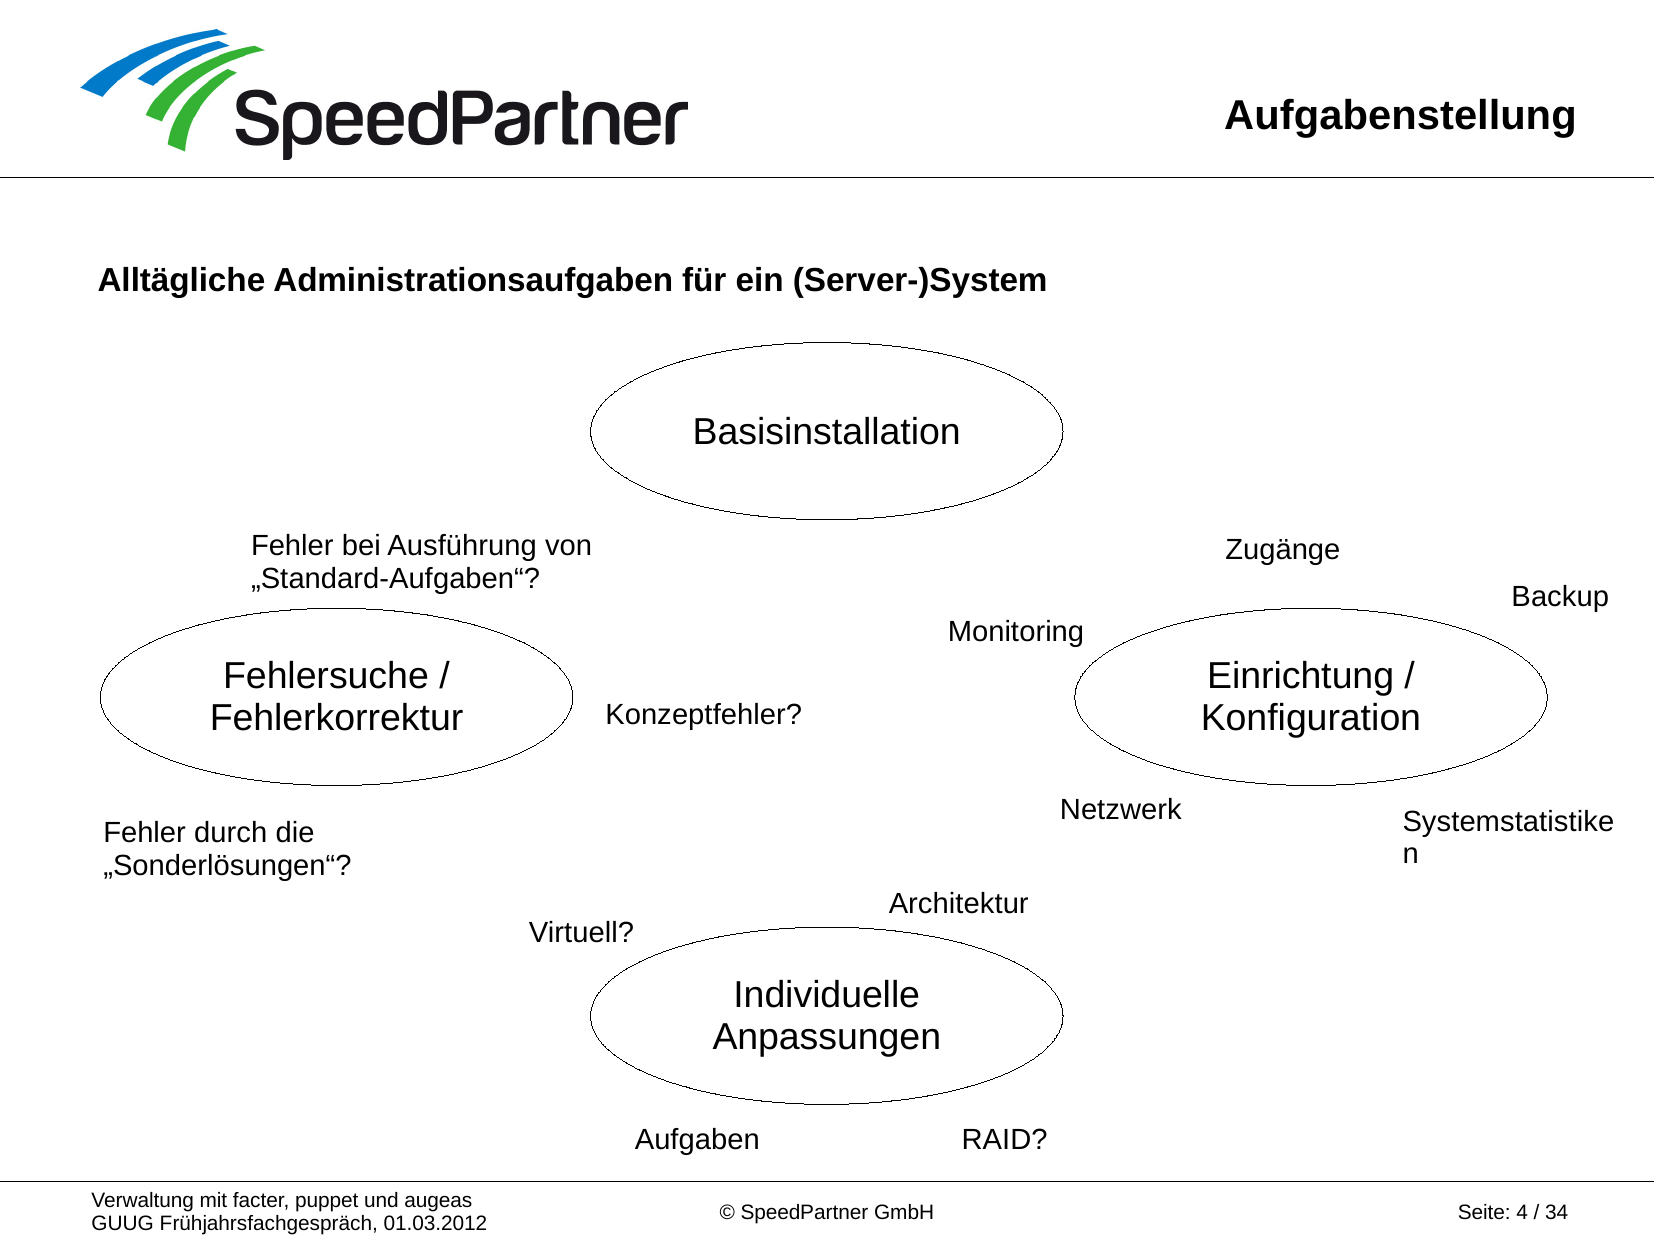

# Aufgabenstellung
Alltägliche Administrationsaufgaben für ein (Server-)System
Basisinstallation
Fehler bei Ausführung von
„Standard-Aufgaben“?
Zugänge
Backup
Monitoring
Fehlersuche /
Fehlerkorrektur
Einrichtung /
Konfiguration
Konzeptfehler?
Netzwerk
Systemstatistiken
Fehler durch die
„Sonderlösungen“?
Architektur
Virtuell?
Individuelle
Anpassungen
Aufgaben
RAID?